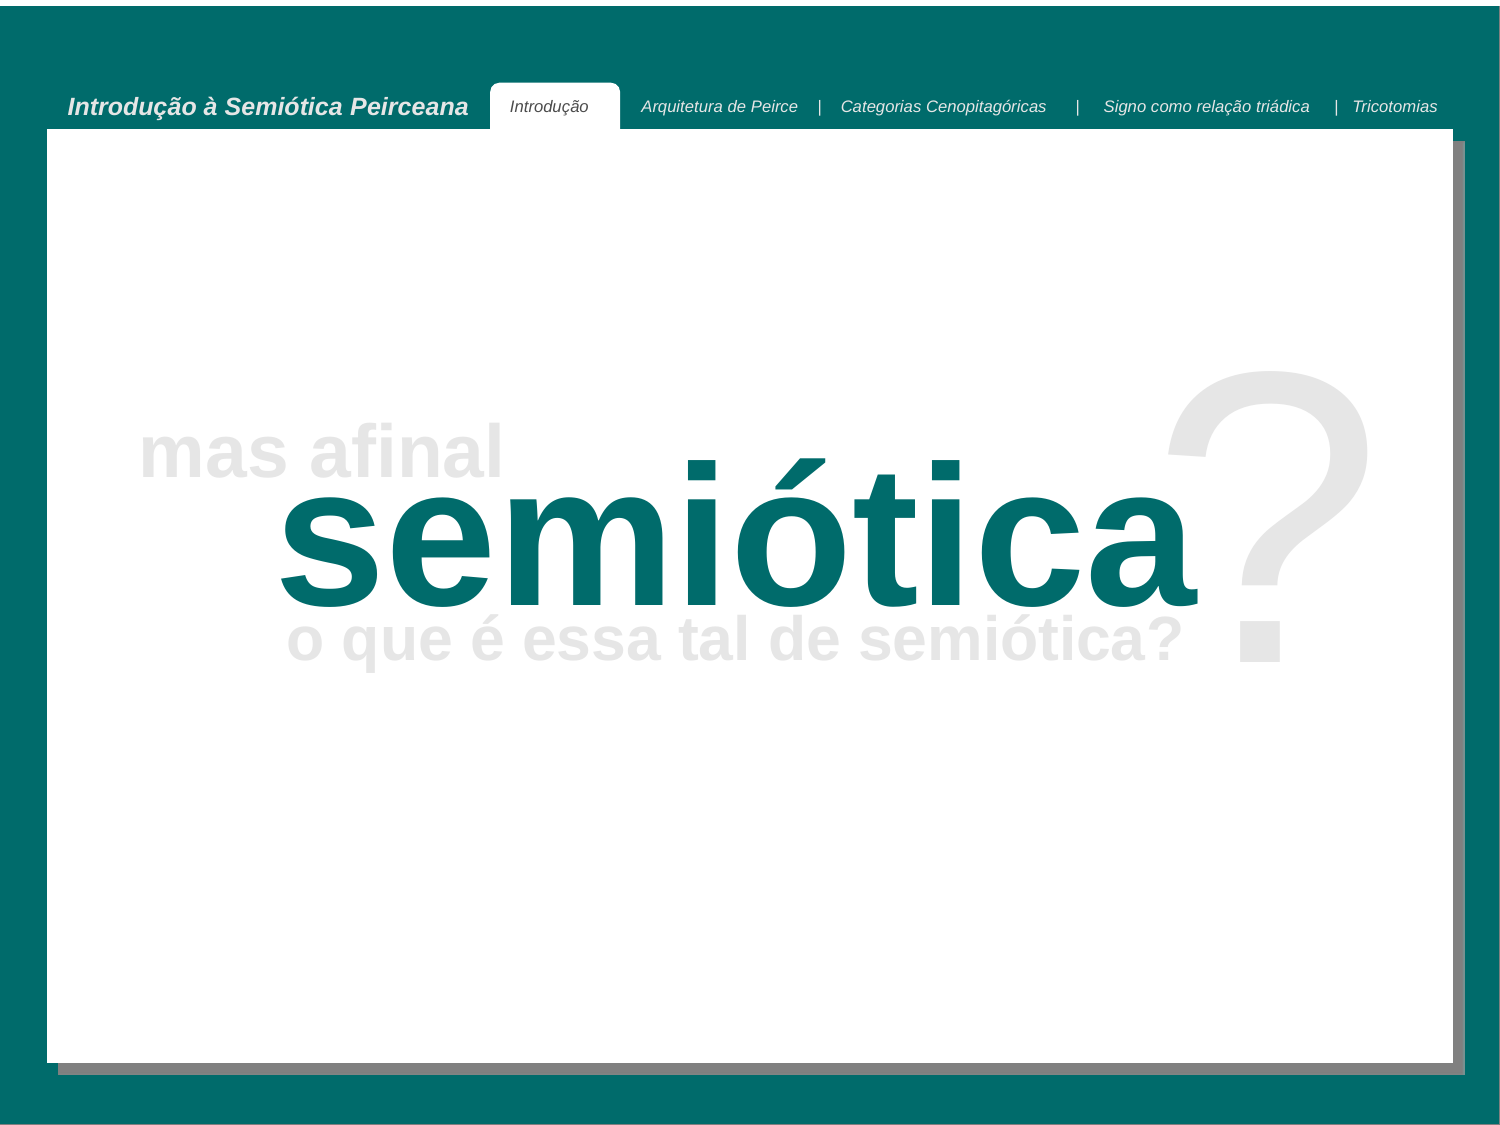

?
mas afinal
semiótica
o que é essa tal de semiótica?